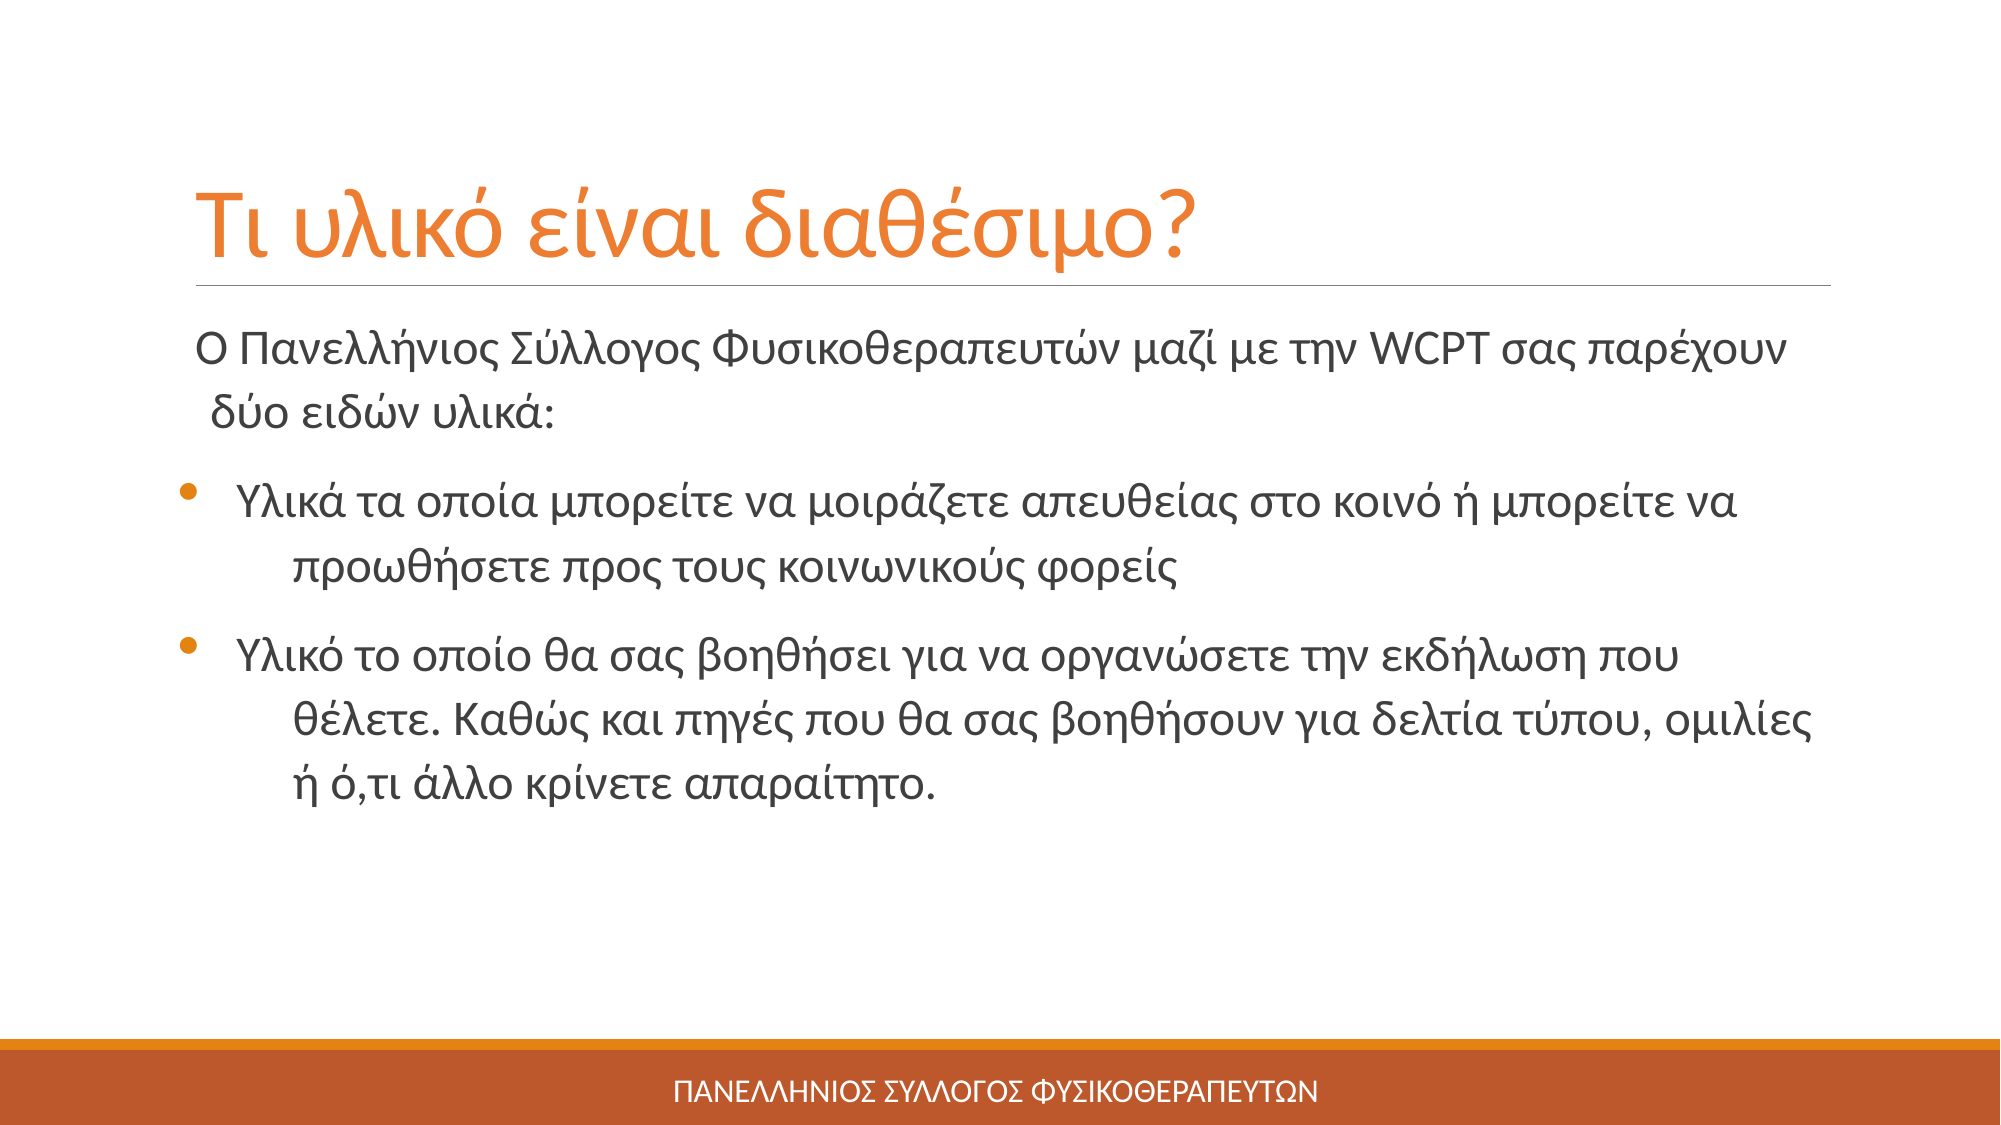

# Τι υλικό είναι διαθέσιμο?
Ο Πανελλήνιος Σύλλογος Φυσικοθεραπευτών μαζί με την WCPT σας παρέχουν δύο ειδών υλικά:
Υλικά τα οποία μπορείτε να μοιράζετε απευθείας στο κοινό ή μπορείτε να προωθήσετε προς τους κοινωνικούς φορείς
Υλικό το οποίο θα σας βοηθήσει για να οργανώσετε την εκδήλωση που θέλετε. Καθώς και πηγές που θα σας βοηθήσουν για δελτία τύπου, ομιλίες ή ό,τι άλλο κρίνετε απαραίτητο.
ΠΑΝΕΛΛΗΝΙΟΣ ΣΥΛΛΟΓΟΣ ΦΥΣΙΚΟΘΕΡΑΠΕΥΤΩΝ